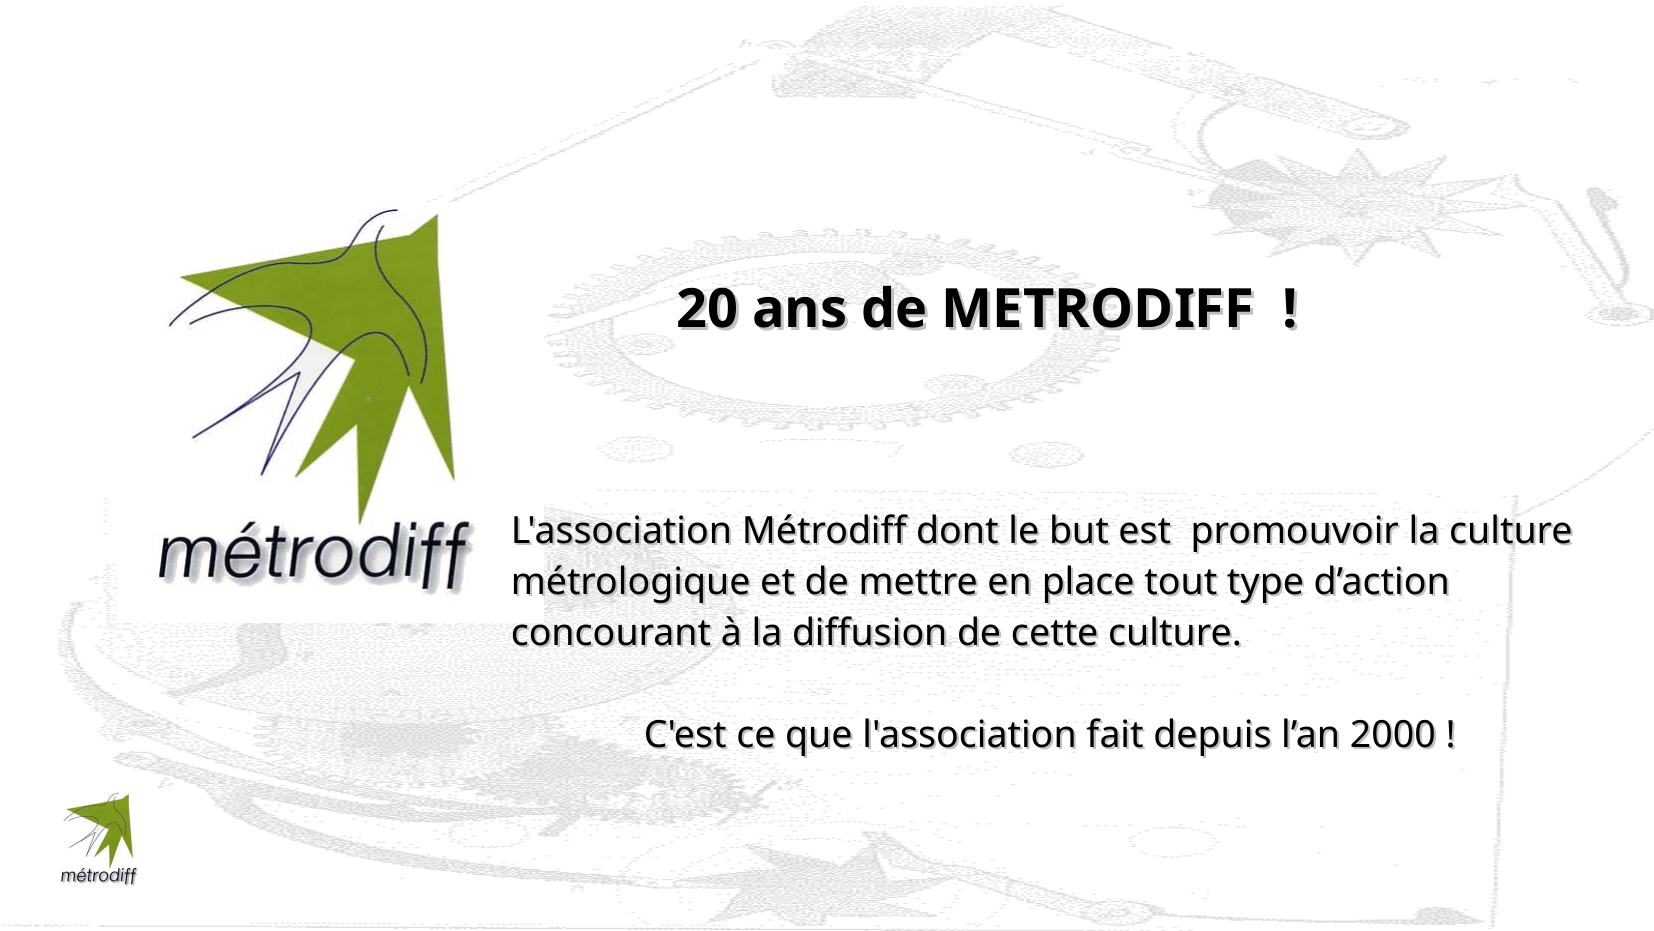

20 ans de METRODIFF  !
L'association Métrodiff dont le but est  promouvoir la culture métrologique et de mettre en place tout type d’action concourant à la diffusion de cette culture.
 C'est ce que l'association fait depuis l’an 2000 !